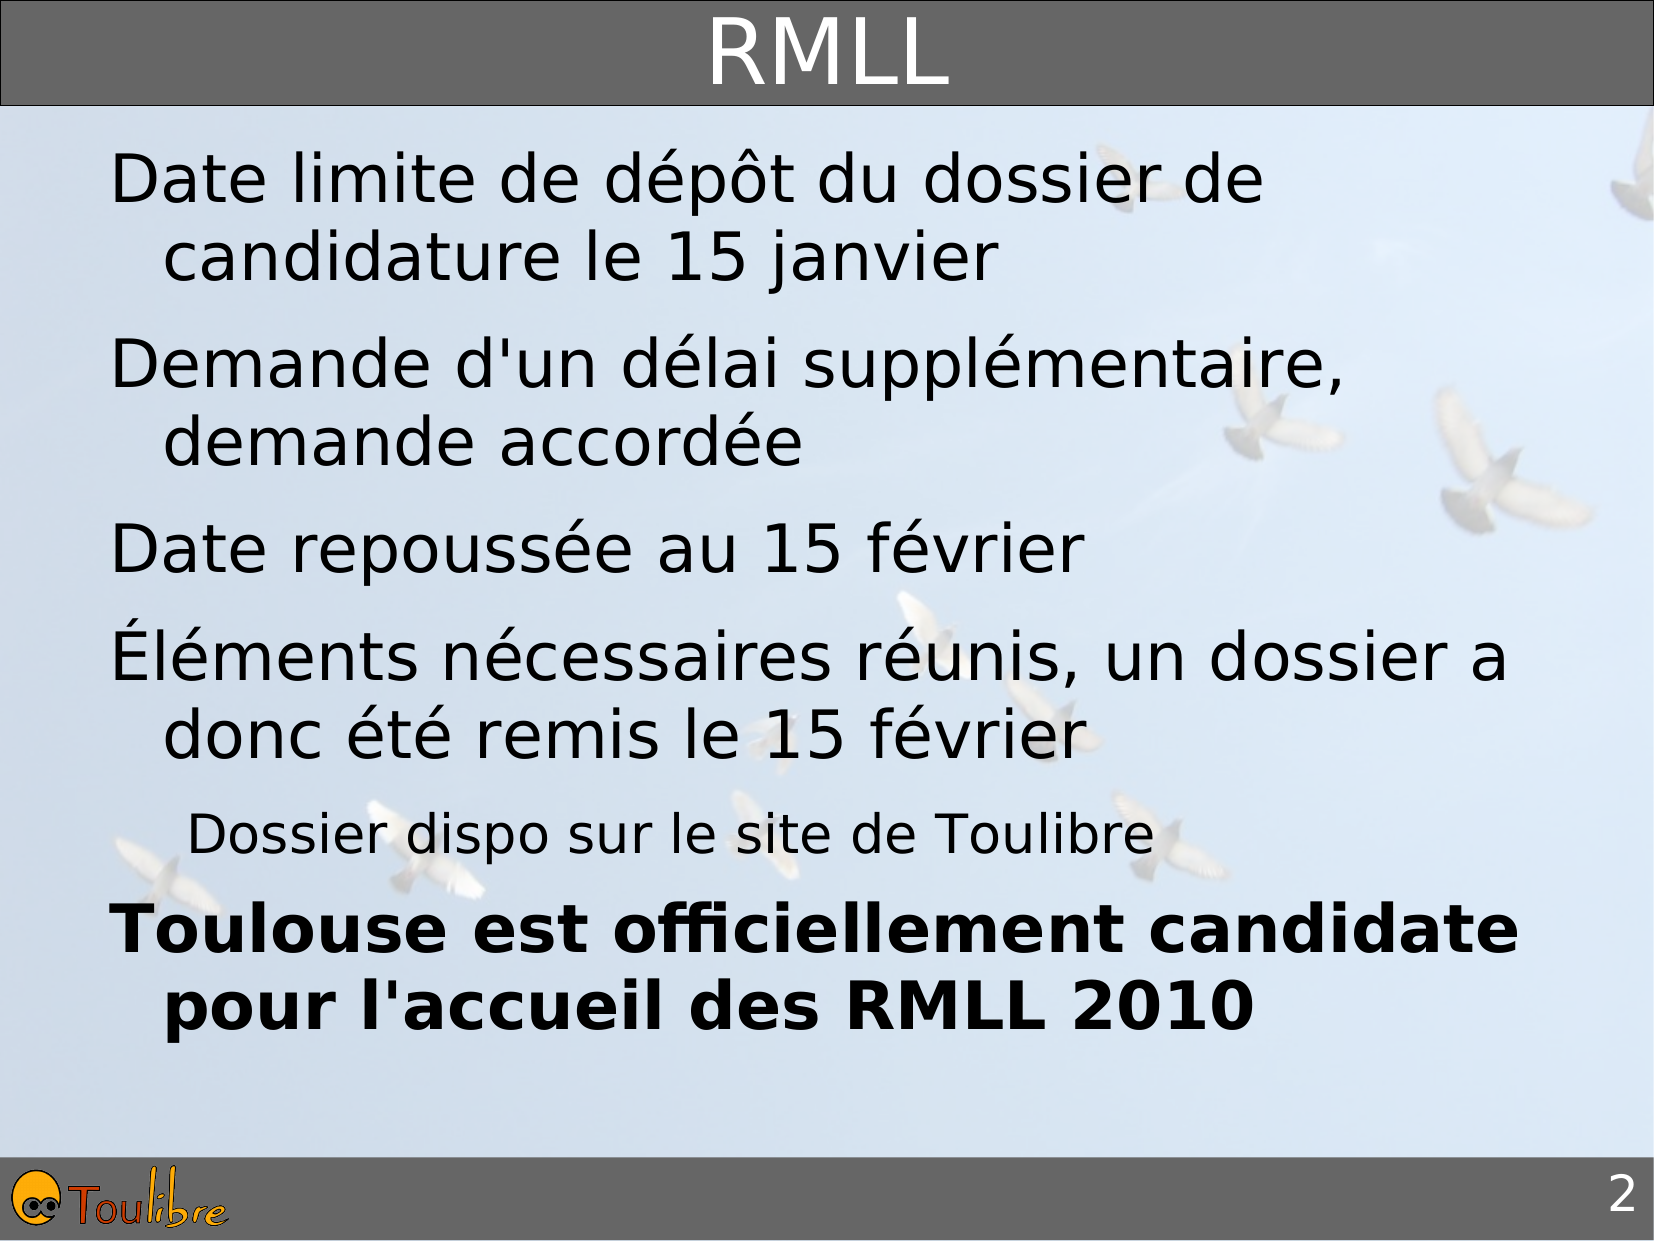

# RMLL
Date limite de dépôt du dossier de candidature le 15 janvier
Demande d'un délai supplémentaire, demande accordée
Date repoussée au 15 février
Éléments nécessaires réunis, un dossier a donc été remis le 15 février
Dossier dispo sur le site de Toulibre
Toulouse est officiellement candidate pour l'accueil des RMLL 2010